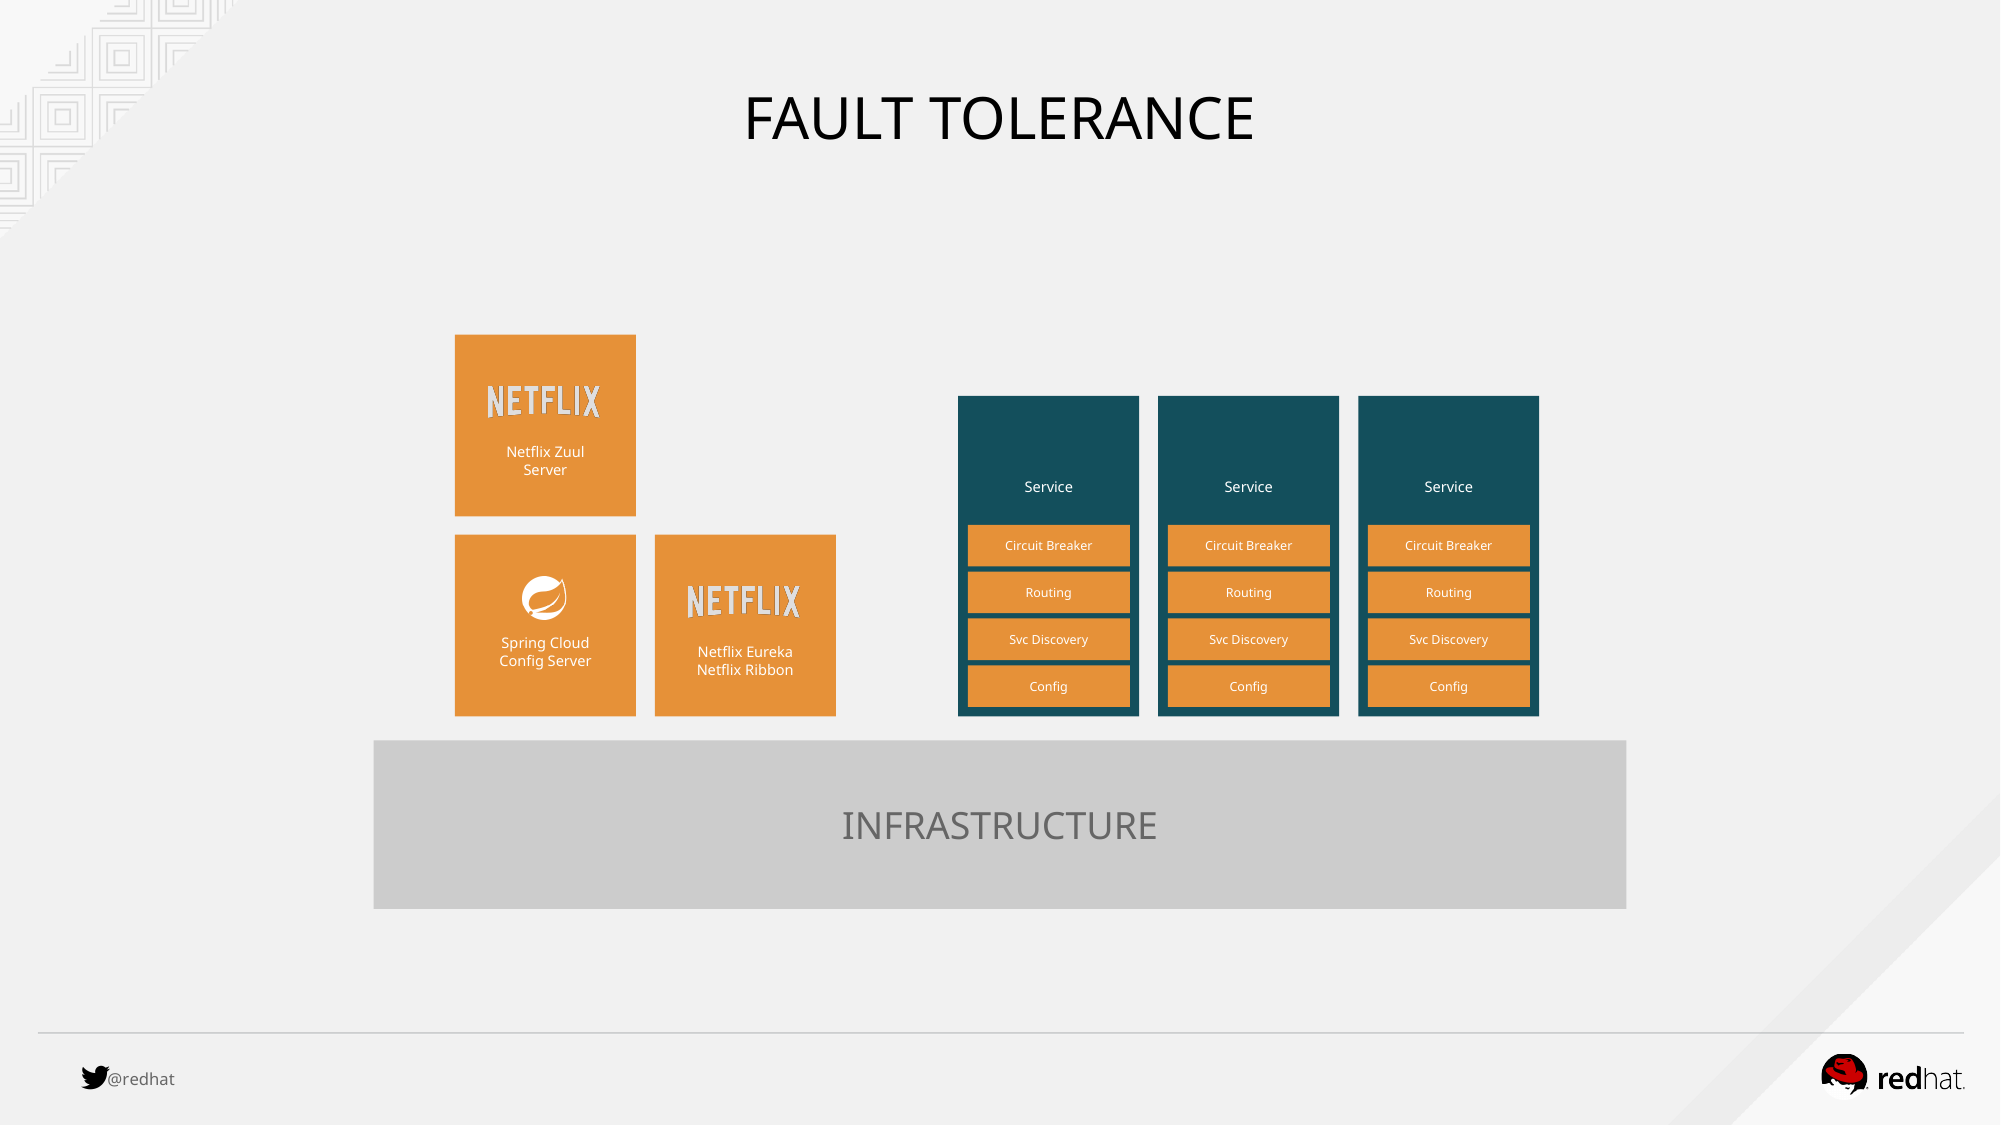

# FAULT TOLERANCE
Netflix Zuul
Server
Service
Service
Service
Circuit Breaker
Circuit Breaker
Circuit Breaker
Spring Cloud
Config Server
Netflix Eureka
Netflix Ribbon
Routing
Routing
Routing
Svc Discovery
Svc Discovery
Svc Discovery
Config
Config
Config
INFRASTRUCTURE